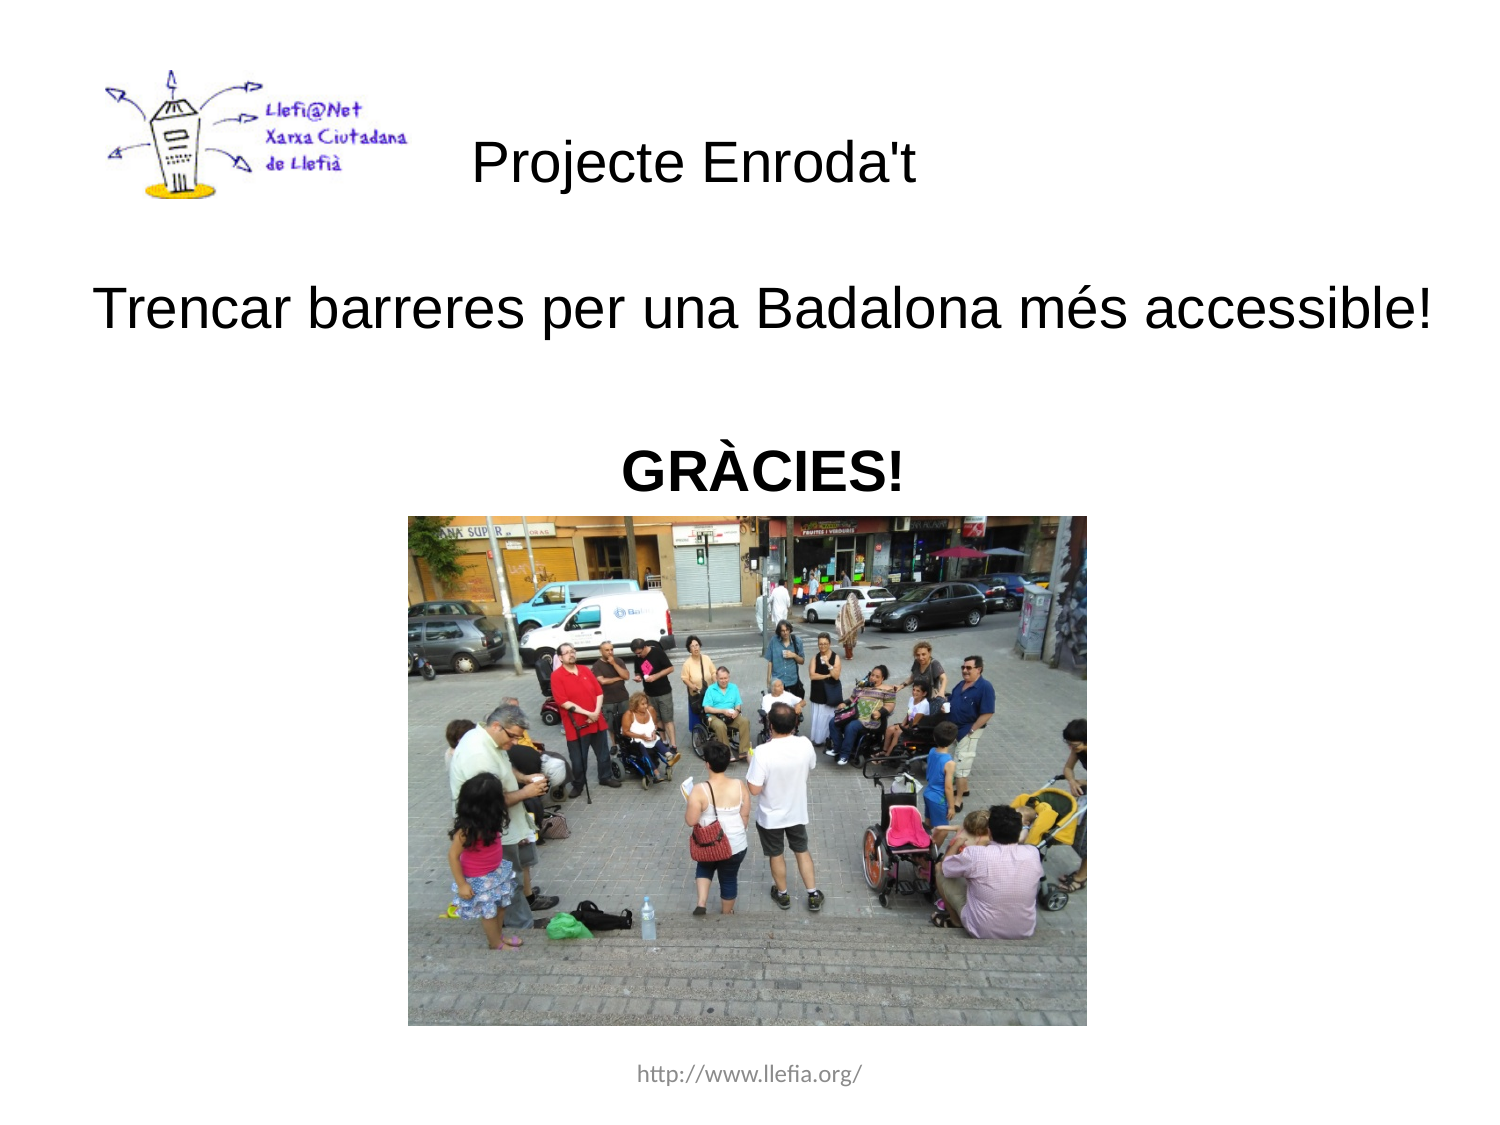

Projecte Enroda't
# Trencar barreres per una Badalona més accessible!
GRÀCIES!
http://www.llefia.org/